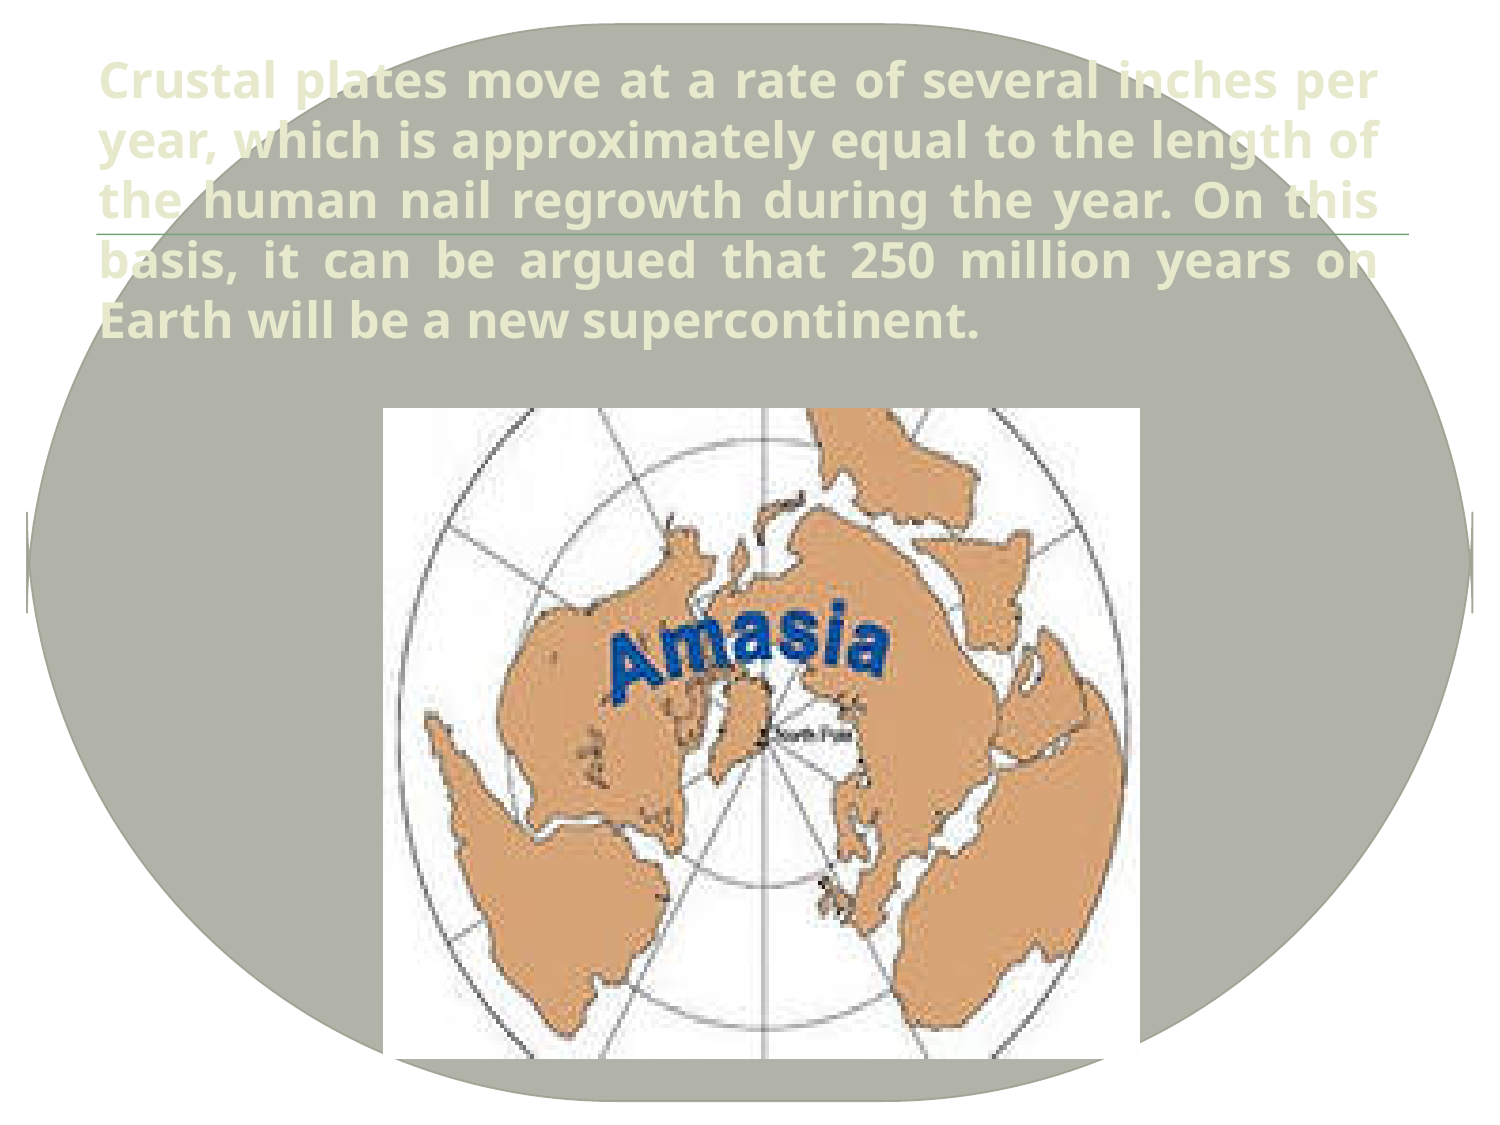

# Crustal plates move at a rate of several inches per year, which is approximately equal to the length of the human nail regrowth during the year. On this basis, it can be argued that 250 million years on Earth will be a new supercontinent.